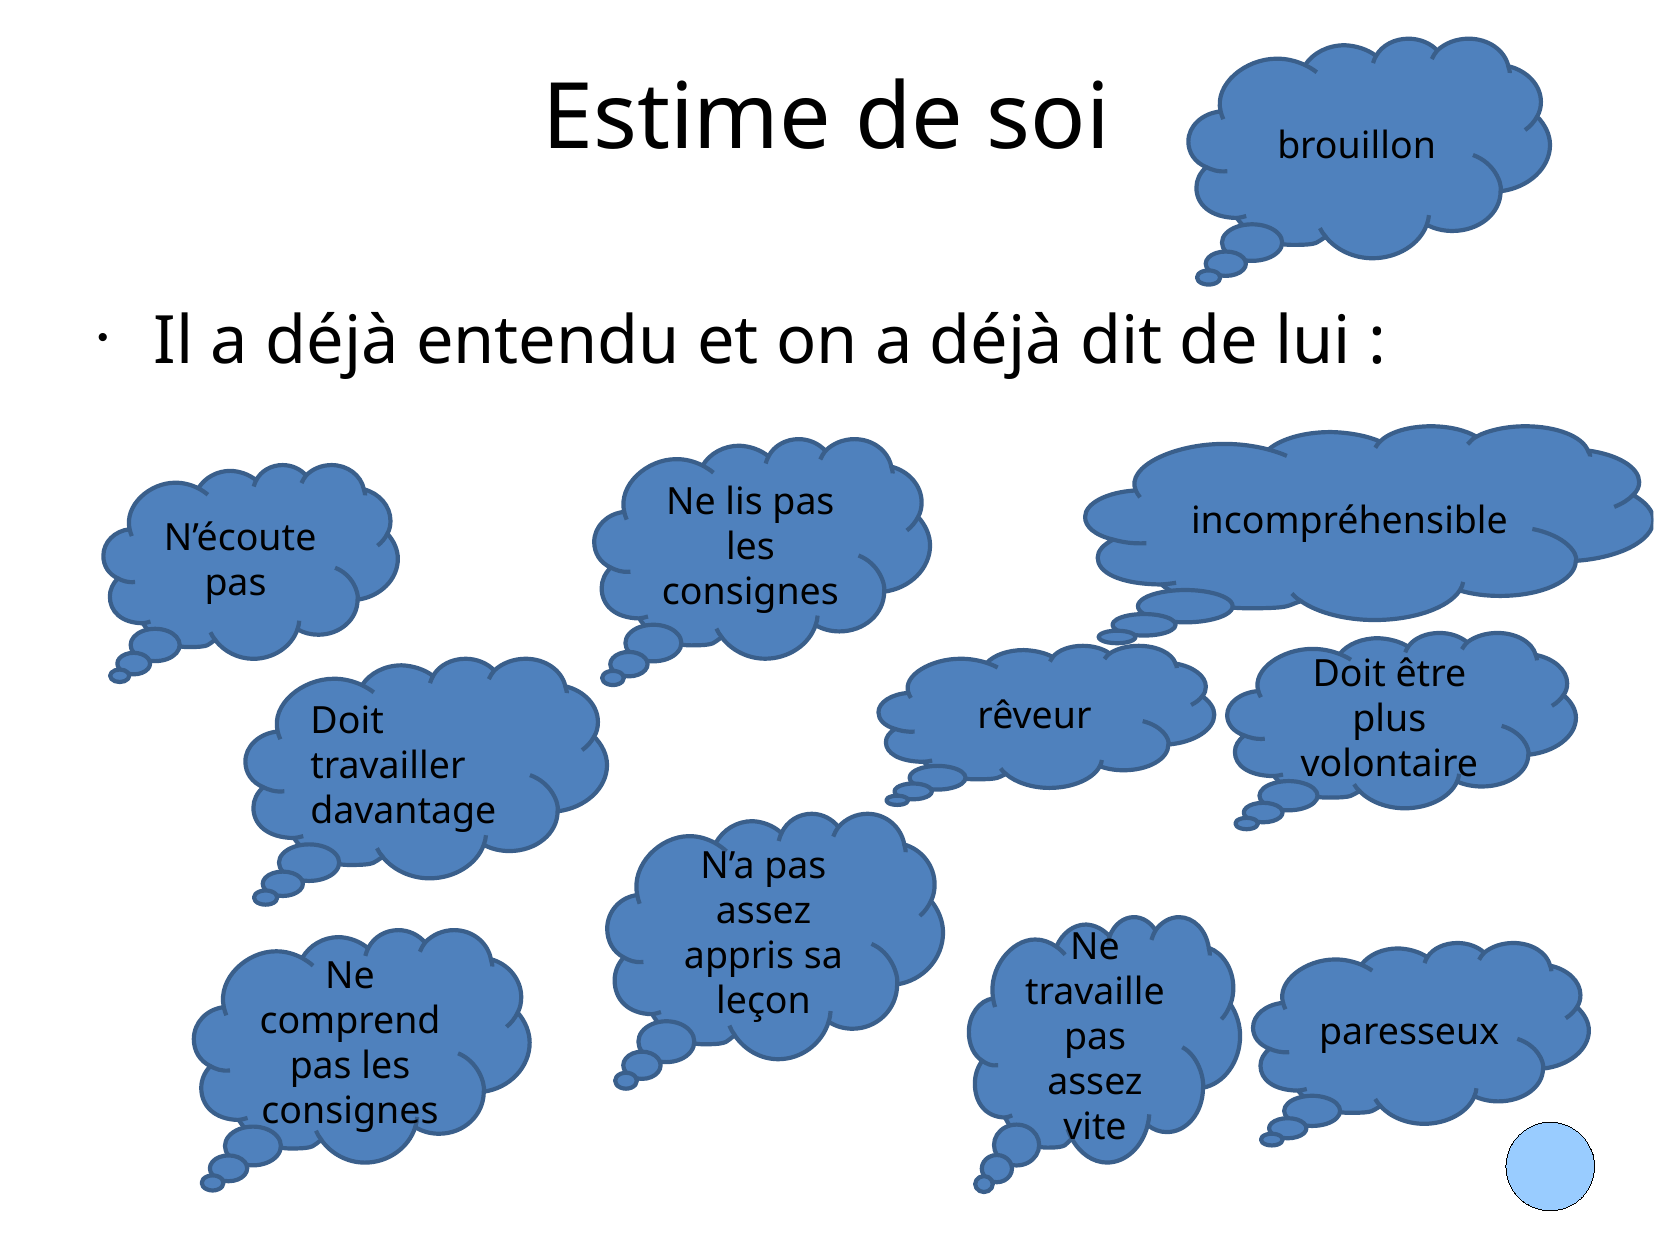

brouillon
# Estime de soi
Il a déjà entendu et on a déjà dit de lui :
incompréhensible
Ne lis pas les consignes
N’écoute pas
Doit être plus volontaire
rêveur
Doit travailler davantage
N’a pas assez appris sa leçon
Ne travaille pas assez vite
Ne comprend pas les consignes
paresseux